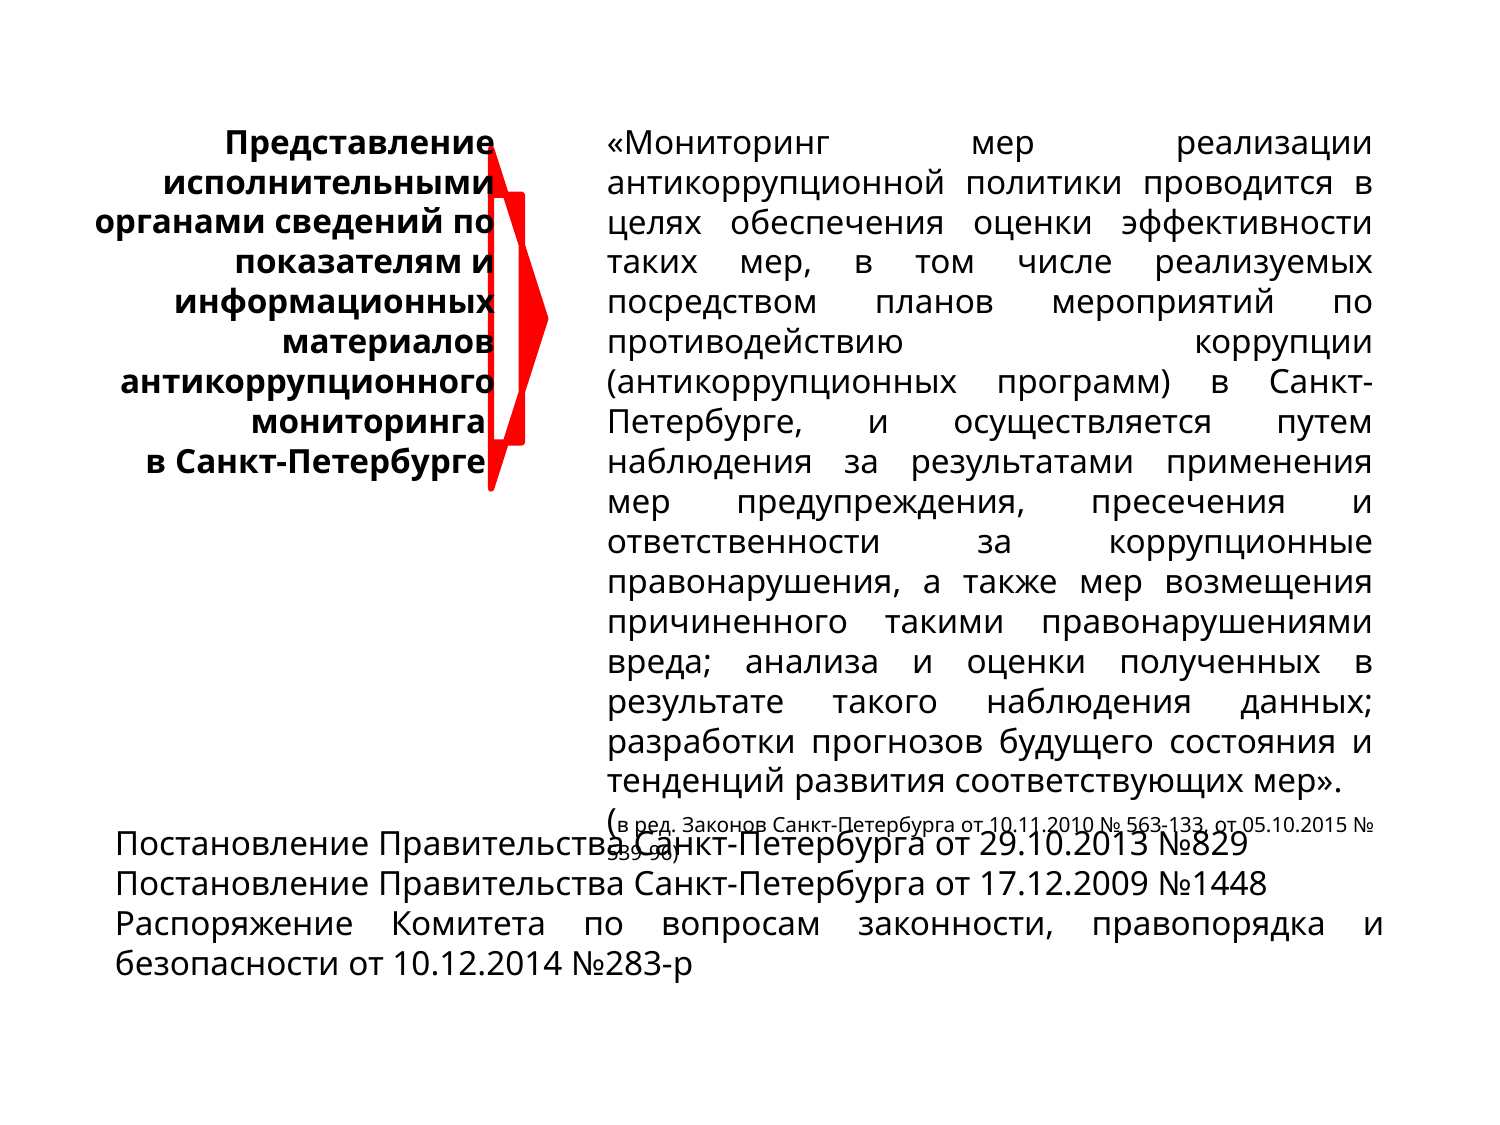

Представление исполнительными органами сведений по показателям и информационных материалов антикоррупционного мониторинга
в Санкт-Петербурге
«Мониторинг мер реализации антикоррупционной политики проводится в целях обеспечения оценки эффективности таких мер, в том числе реализуемых посредством планов мероприятий по противодействию коррупции (антикоррупционных программ) в Санкт-Петербурге, и осуществляется путем наблюдения за результатами применения мер предупреждения, пресечения и ответственности за коррупционные правонарушения, а также мер возмещения причиненного такими правонарушениями вреда; анализа и оценки полученных в результате такого наблюдения данных; разработки прогнозов будущего состояния и тенденций развития соответствующих мер».
(в ред. Законов Санкт-Петербурга от 10.11.2010 № 563-133, от 05.10.2015 № 539-96)
Постановление Правительства Санкт-Петербурга от 29.10.2013 №829
Постановление Правительства Санкт-Петербурга от 17.12.2009 №1448
Распоряжение Комитета по вопросам законности, правопорядка и безопасности от 10.12.2014 №283-р